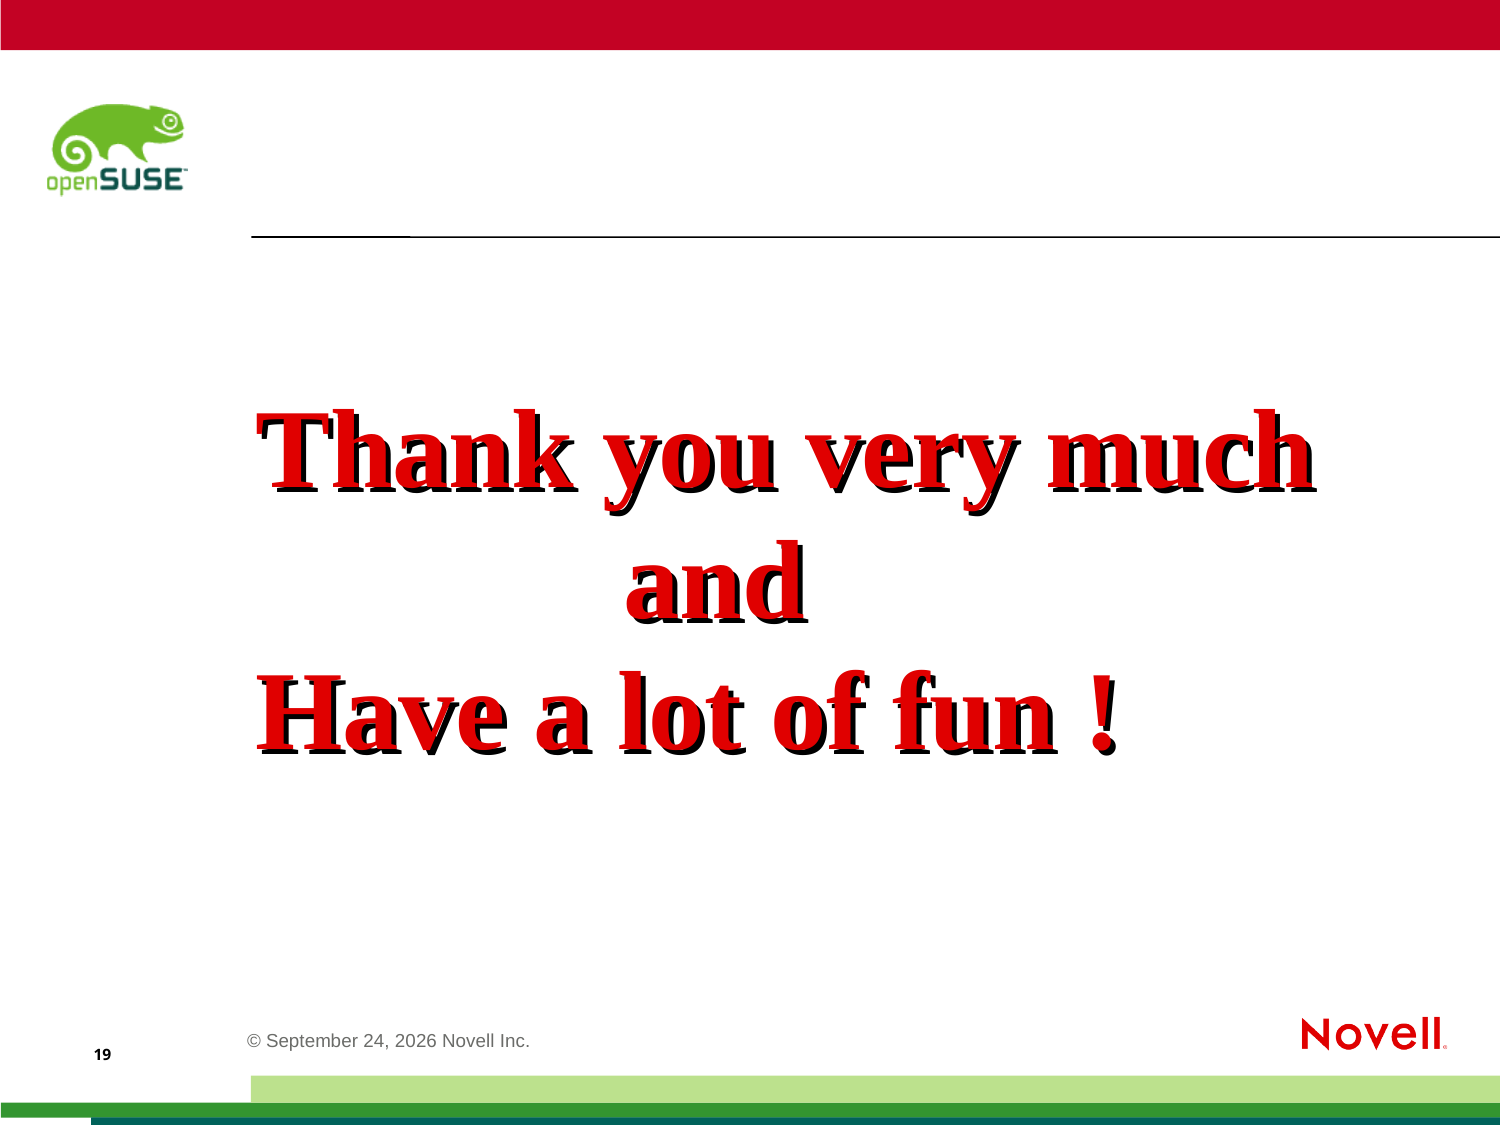

Thank you very much
					and
Have a lot of fun !